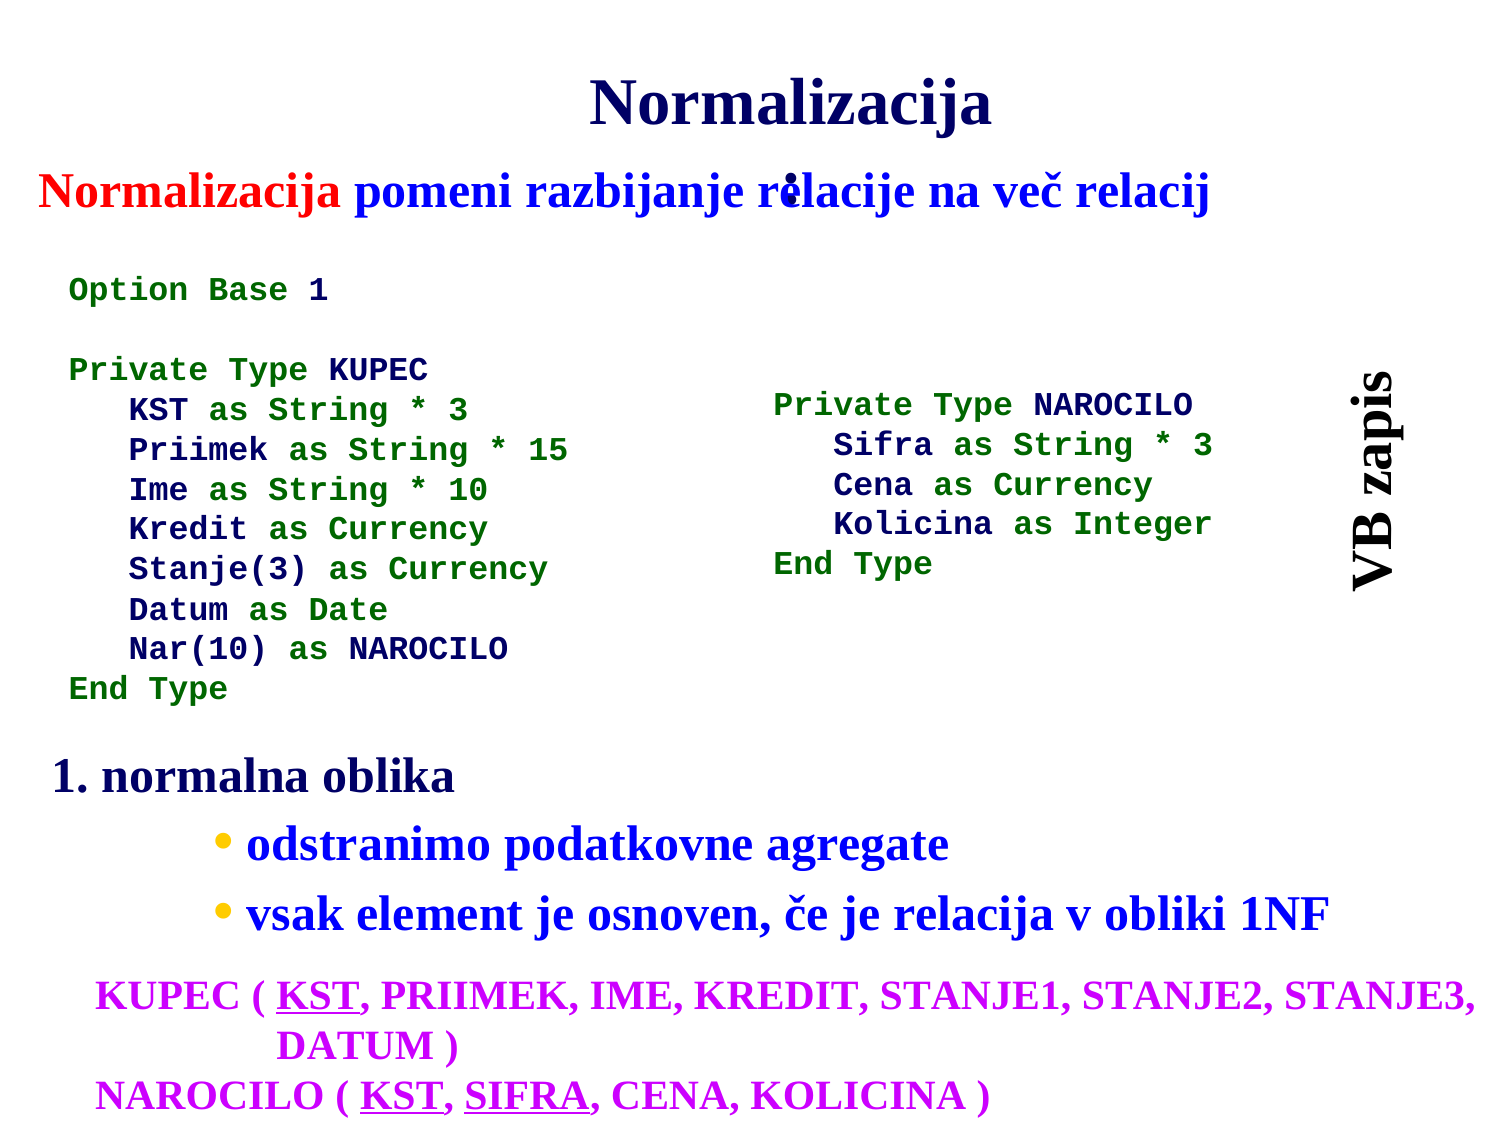

Normalizacija:
Normalizacija pomeni razbijanje relacije na več relacij
Option Base 1
Private Type KUPEC
 KST as String * 3
 Priimek as String * 15
 Ime as String * 10
 Kredit as Currency
 Stanje(3) as Currency
 Datum as Date
 Nar(10) as NAROCILO
End Type
Private Type NAROCILO
 Sifra as String * 3
 Cena as Currency
 Kolicina as Integer
End Type
VB zapis
1. normalna oblika
	 • odstranimo podatkovne agregate
	 • vsak element je osnoven, če je relacija v obliki 1NF
 KUPEC ( KST, PRIIMEK, IME, KREDIT, STANJE1, STANJE2, STANJE3,
	 DATUM )
 NAROCILO ( KST, SIFRA, CENA, KOLICINA )
FOV, V. Rajkovic
44